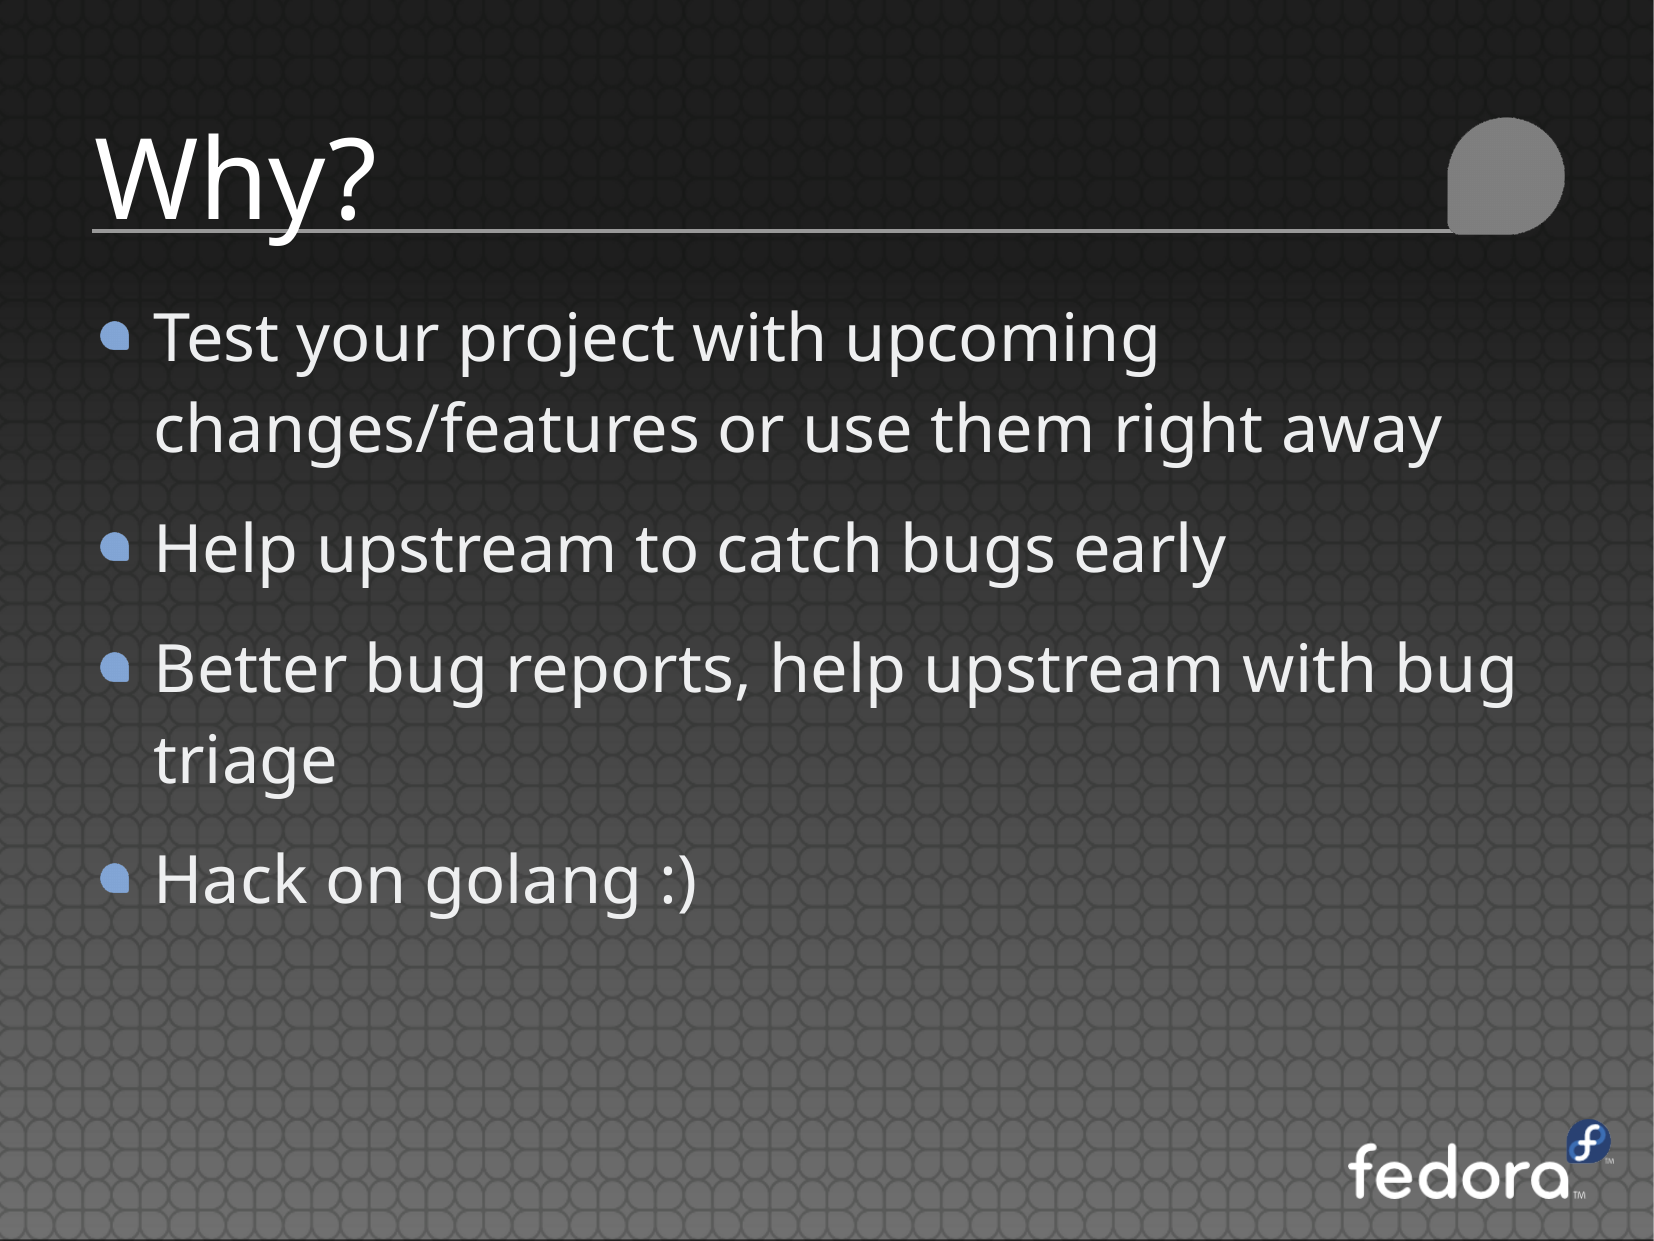

Why?
# Test your project with upcoming changes/features or use them right away
Help upstream to catch bugs early
Better bug reports, help upstream with bug triage
Hack on golang :)